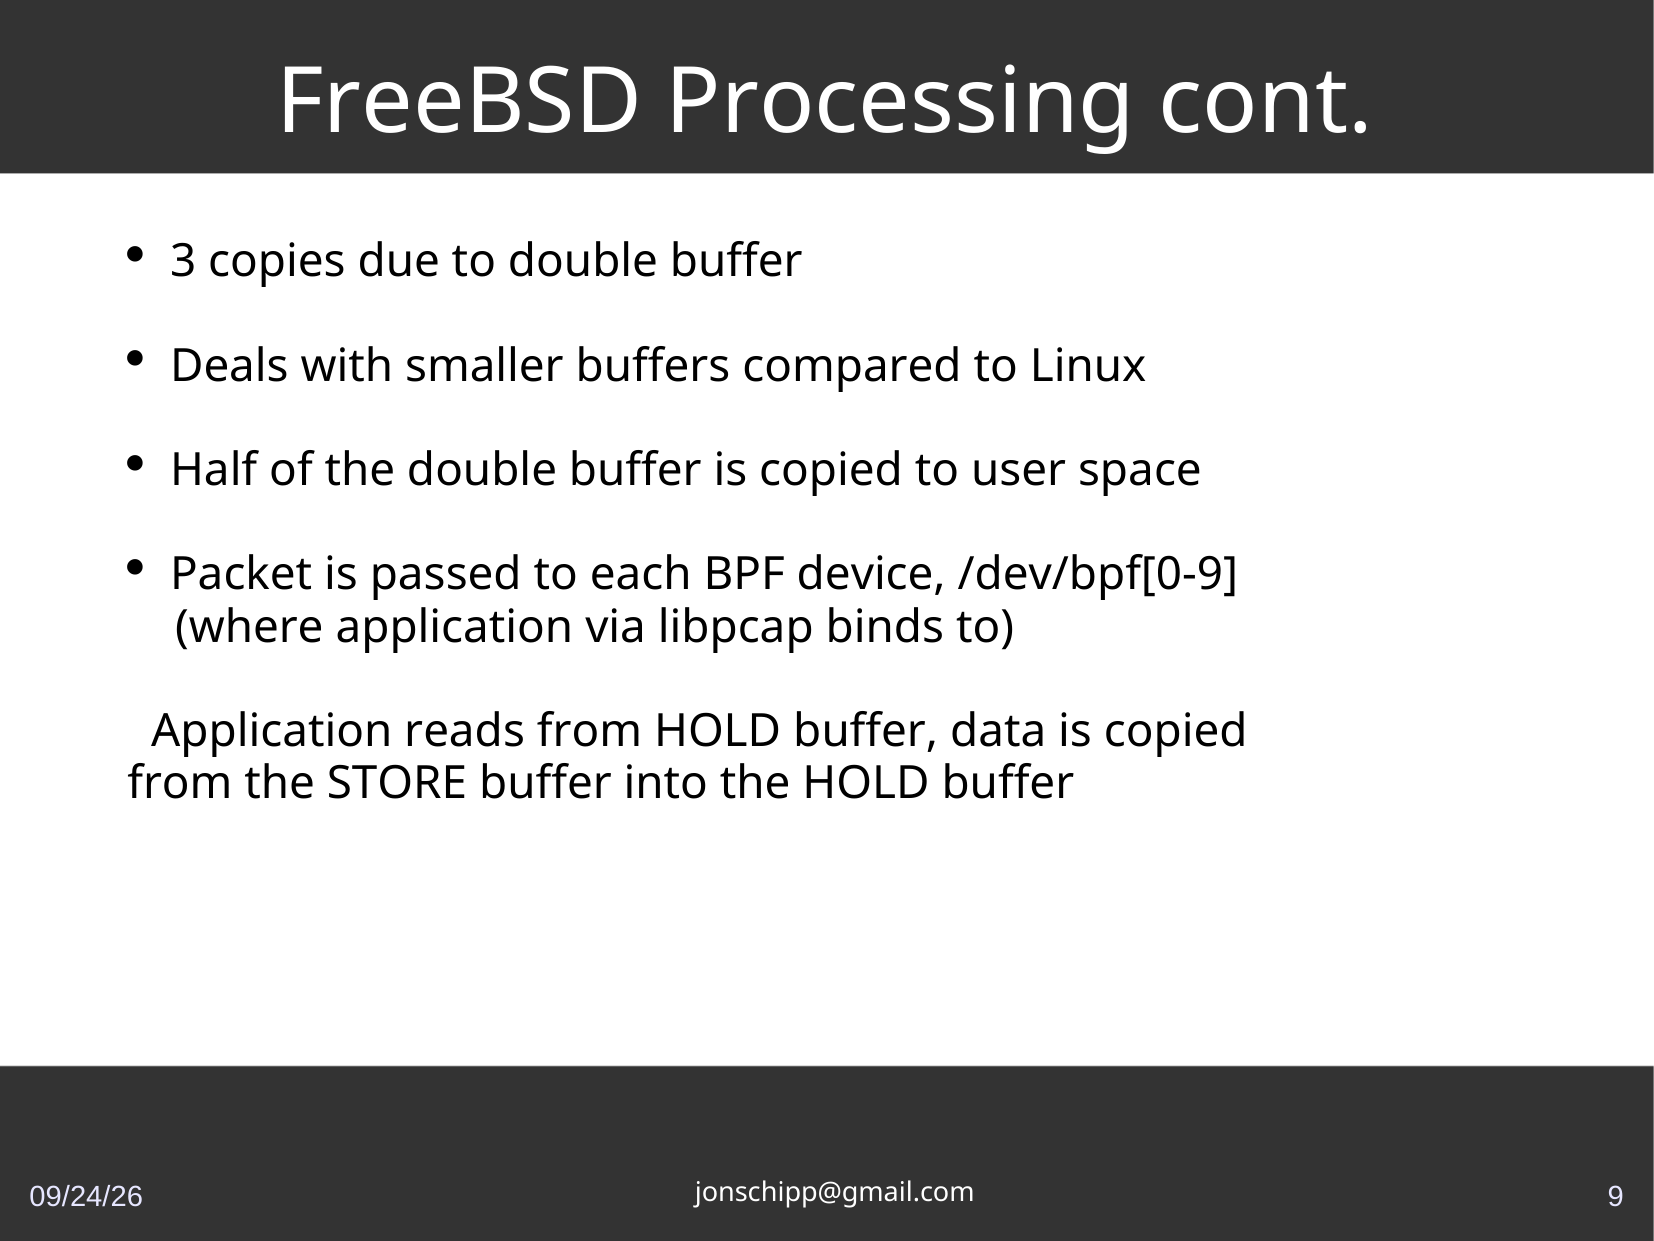

FreeBSD Processing cont.
 3 copies due to double buffer
 Deals with smaller buffers compared to Linux
 Half of the double buffer is copied to user space
 Packet is passed to each BPF device, /dev/bpf[0-9]
 (where application via libpcap binds to)
 Application reads from HOLD buffer, data is copied from the STORE buffer into the HOLD buffer
jonschipp@gmail.com